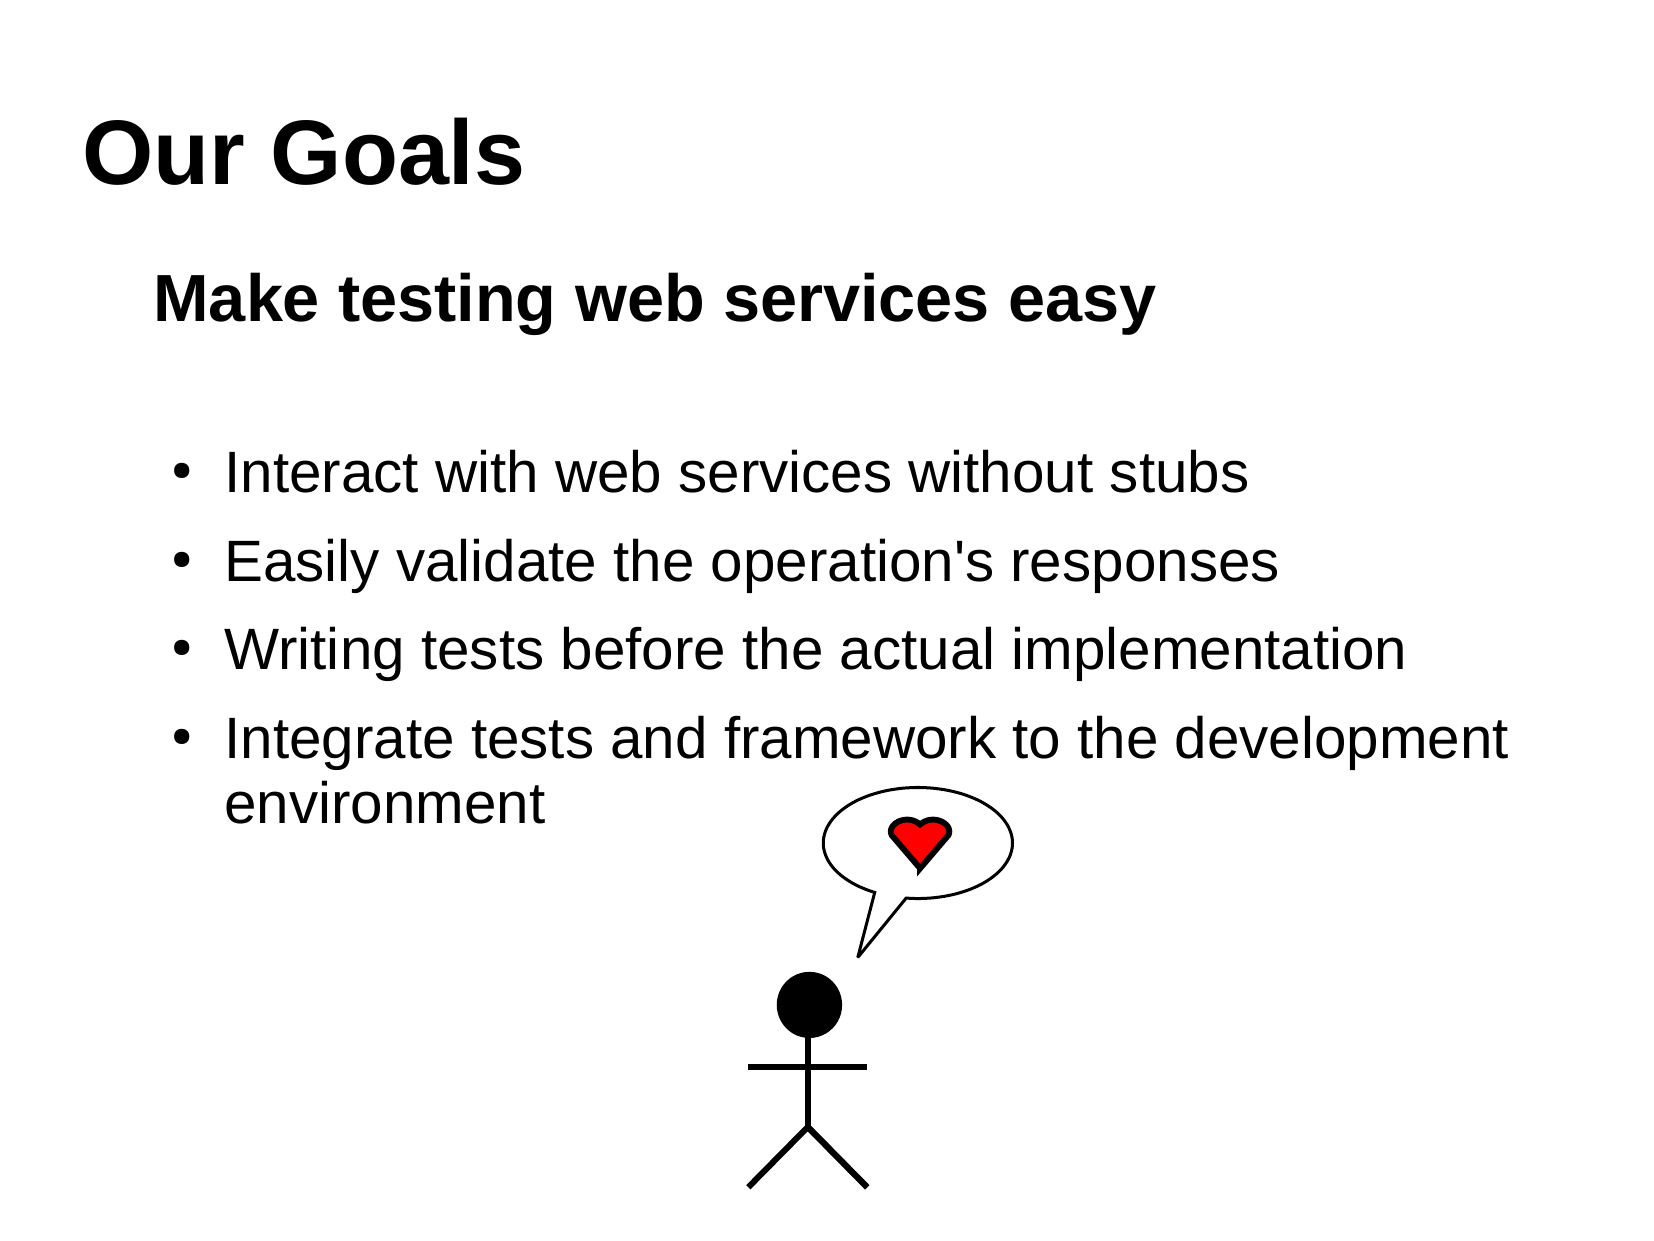

# Our Goals
Make testing web services easy
Interact with web services without stubs
Easily validate the operation's responses
Writing tests before the actual implementation
Integrate tests and framework to the development environment